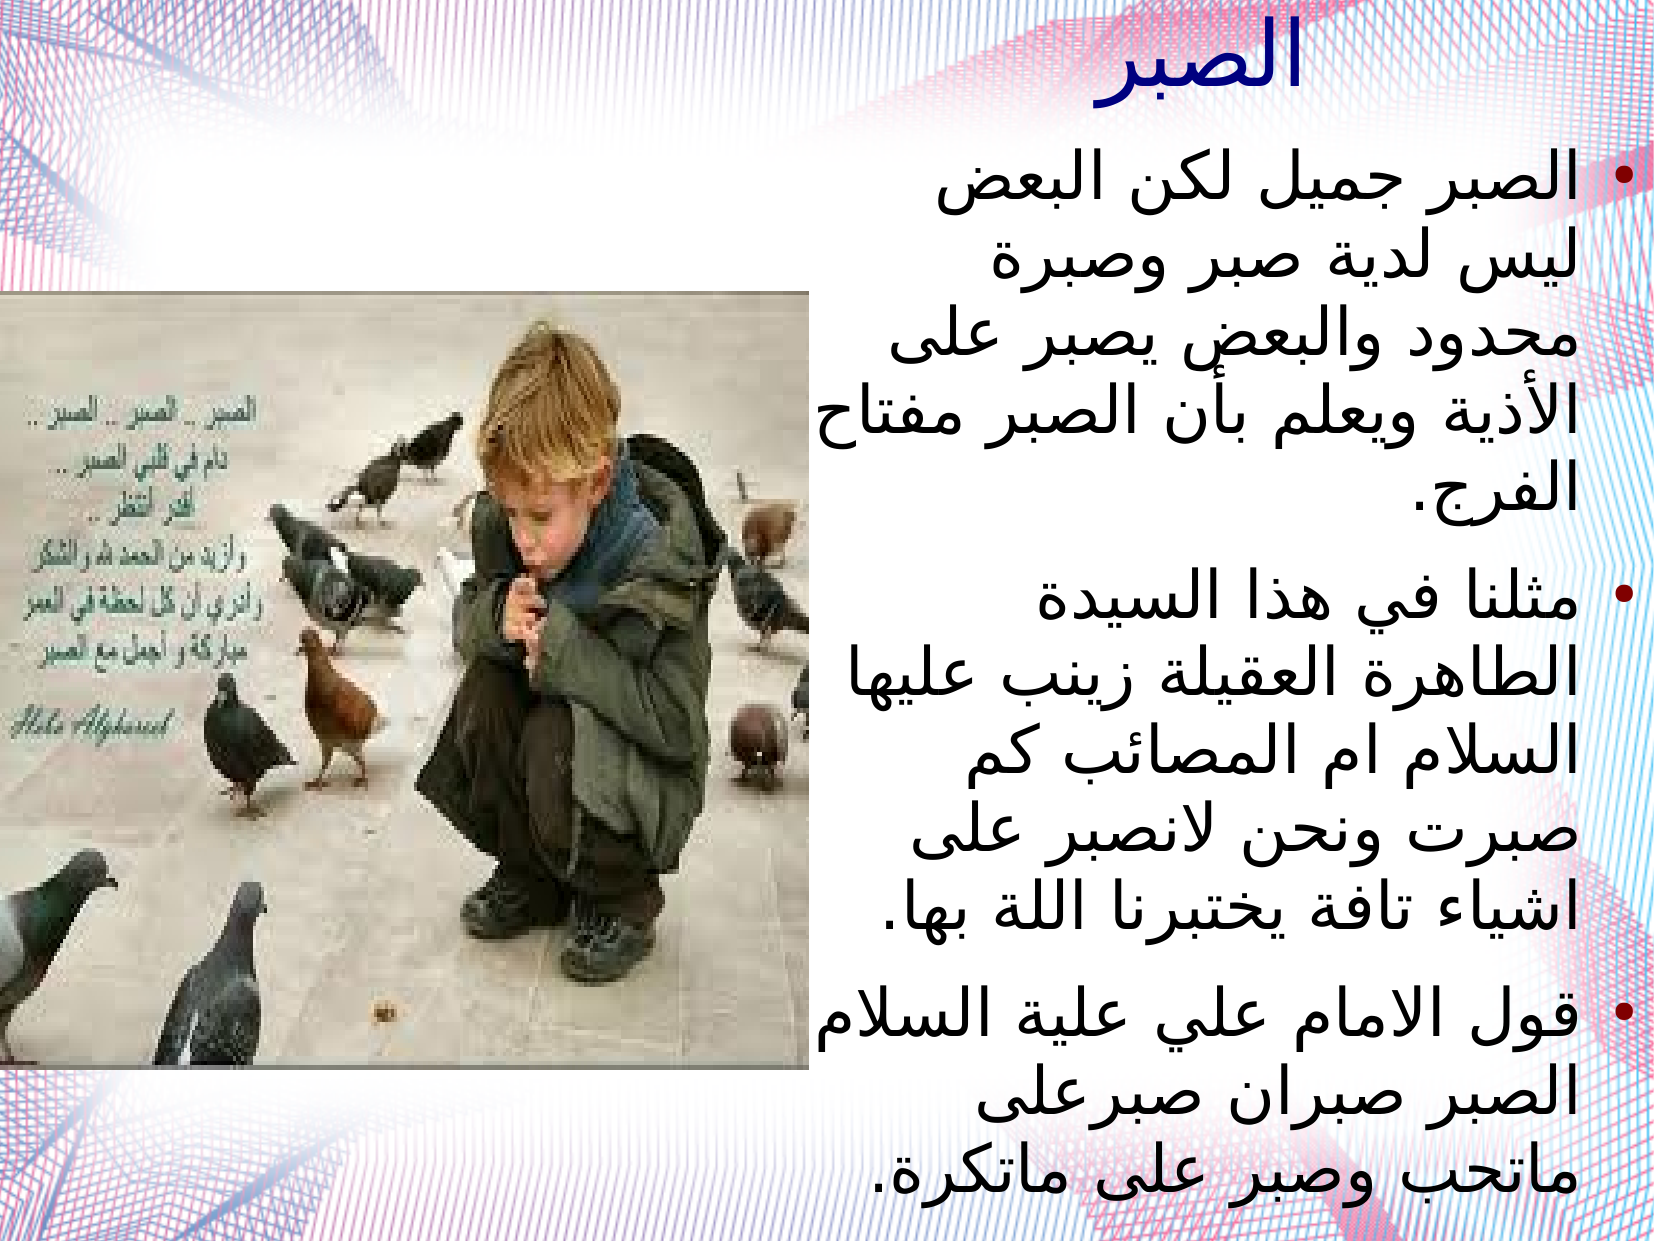

# الصبر
الصبر جميل لكن البعض ليس لدية صبر وصبرة محدود والبعض يصبر على الأذية ويعلم بأن الصبر مفتاح الفرج.
مثلنا في هذا السيدة الطاهرة العقيلة زينب عليها السلام ام المصائب كم صبرت ونحن لانصبر على اشياء تافة يختبرنا اللة بها.
قول الامام علي علية السلام الصبر صبران صبرعلى ماتحب وصبر على ماتكرة.